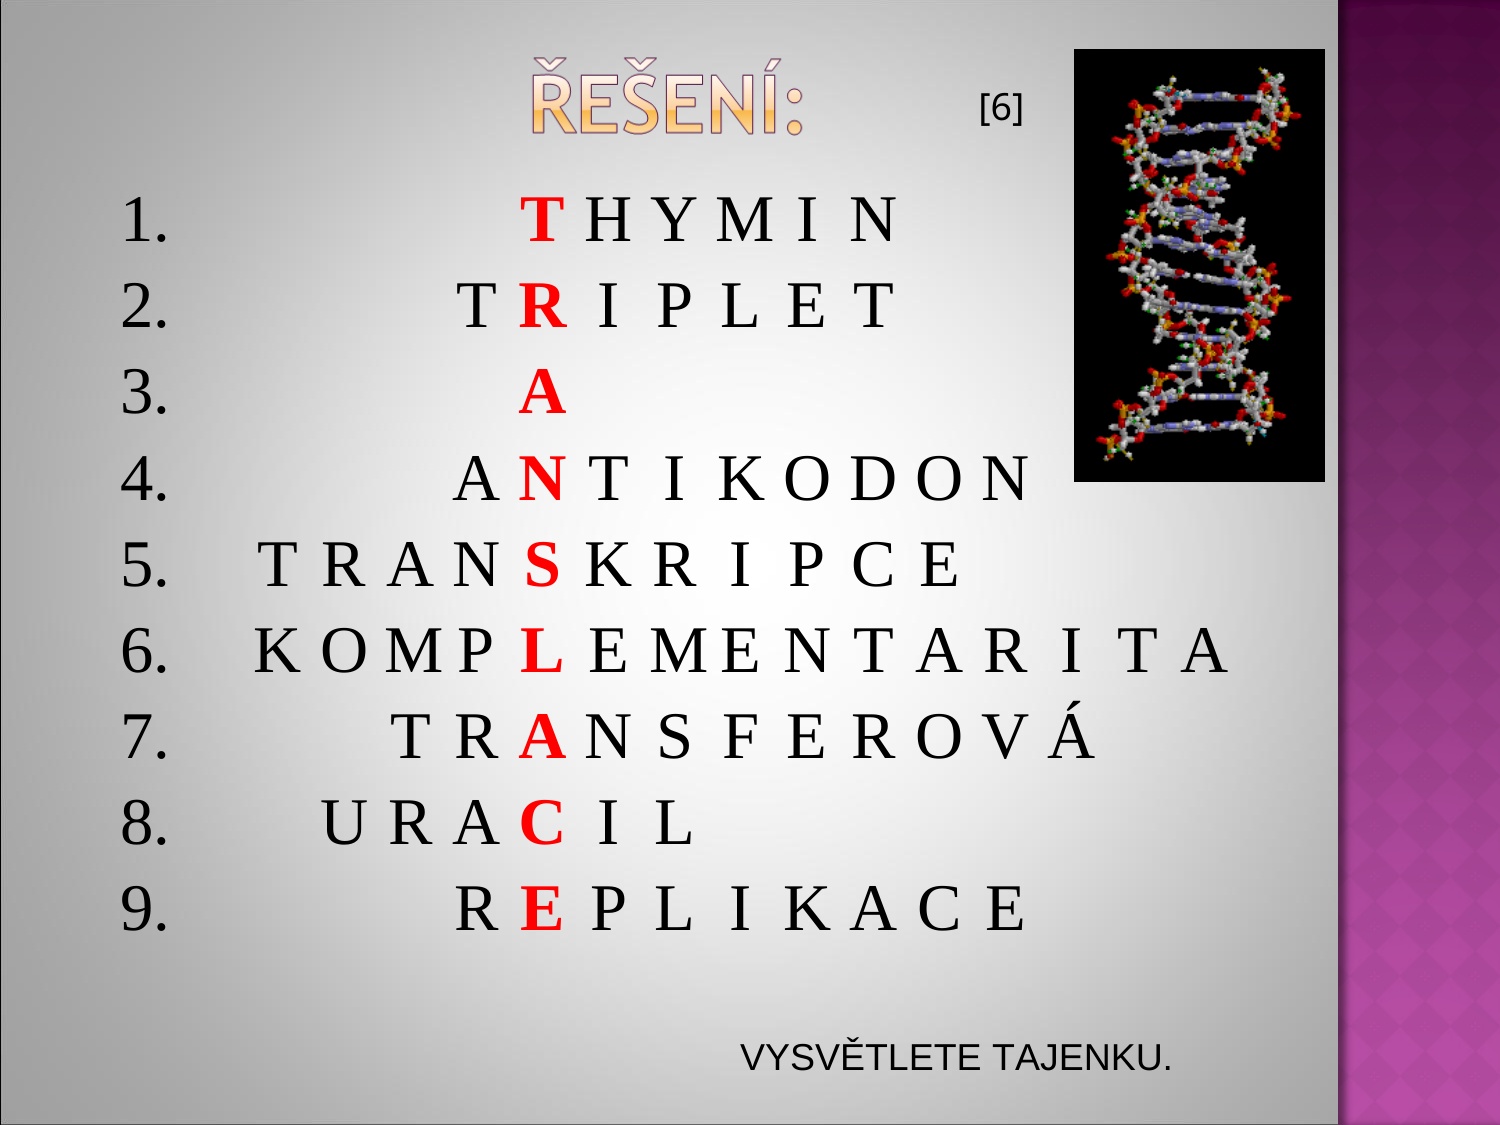

[6]
| 1. | | | | | | T | H | Y | M | I | N | | | | | |
| --- | --- | --- | --- | --- | --- | --- | --- | --- | --- | --- | --- | --- | --- | --- | --- | --- |
| 2. | | | | | T | R | I | P | L | E | T | | | | | |
| 3. | | | | | | A | | | | | | | | | | |
| 4. | | | | | A | N | T | I | K | O | D | O | N | | | |
| 5. | | T | R | A | N | S | K | R | I | P | C | E | | | | |
| 6. | | K | O | M | P | L | E | M | E | N | T | A | R | I | T | A |
| 7. | | | | T | R | A | N | S | F | E | R | O | V | Á | | |
| 8. | | | U | R | A | C | I | L | | | | | | | | |
| 9. | | | | | R | E | P | L | I | K | A | C | E | | | |
VYSVĚTLETE TAJENKU.